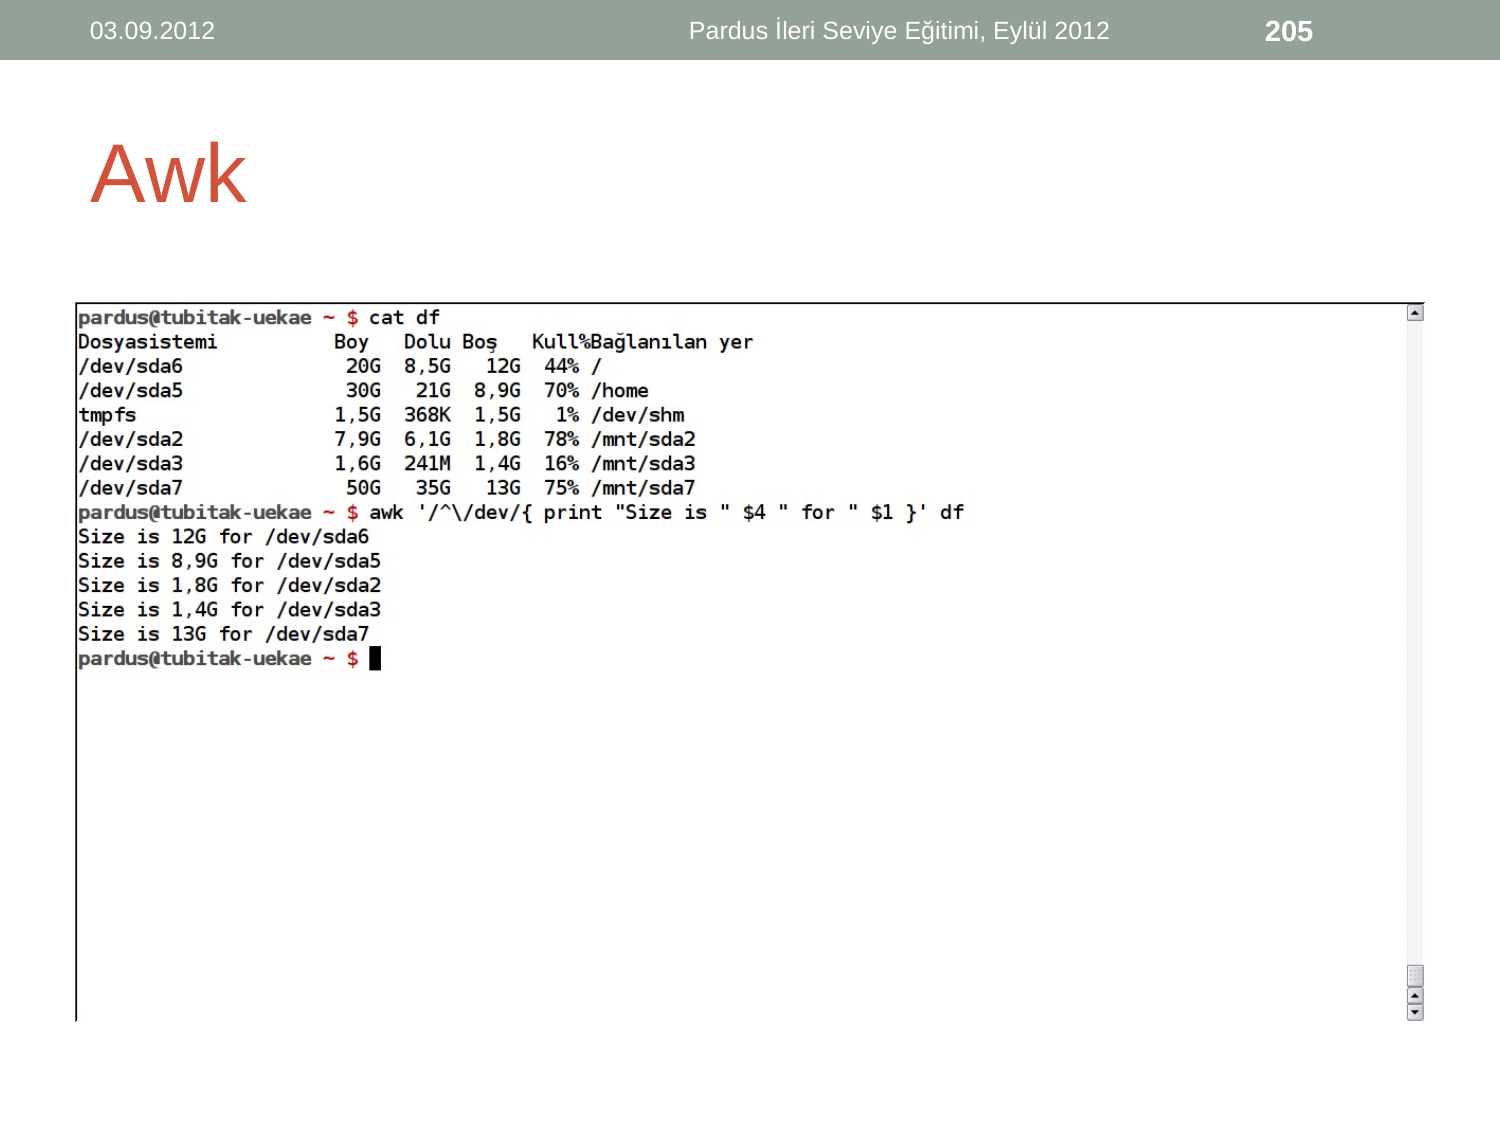

03.09.2012
Pardus İleri Seviye Eğitimi, Eylül 2012
# Awk